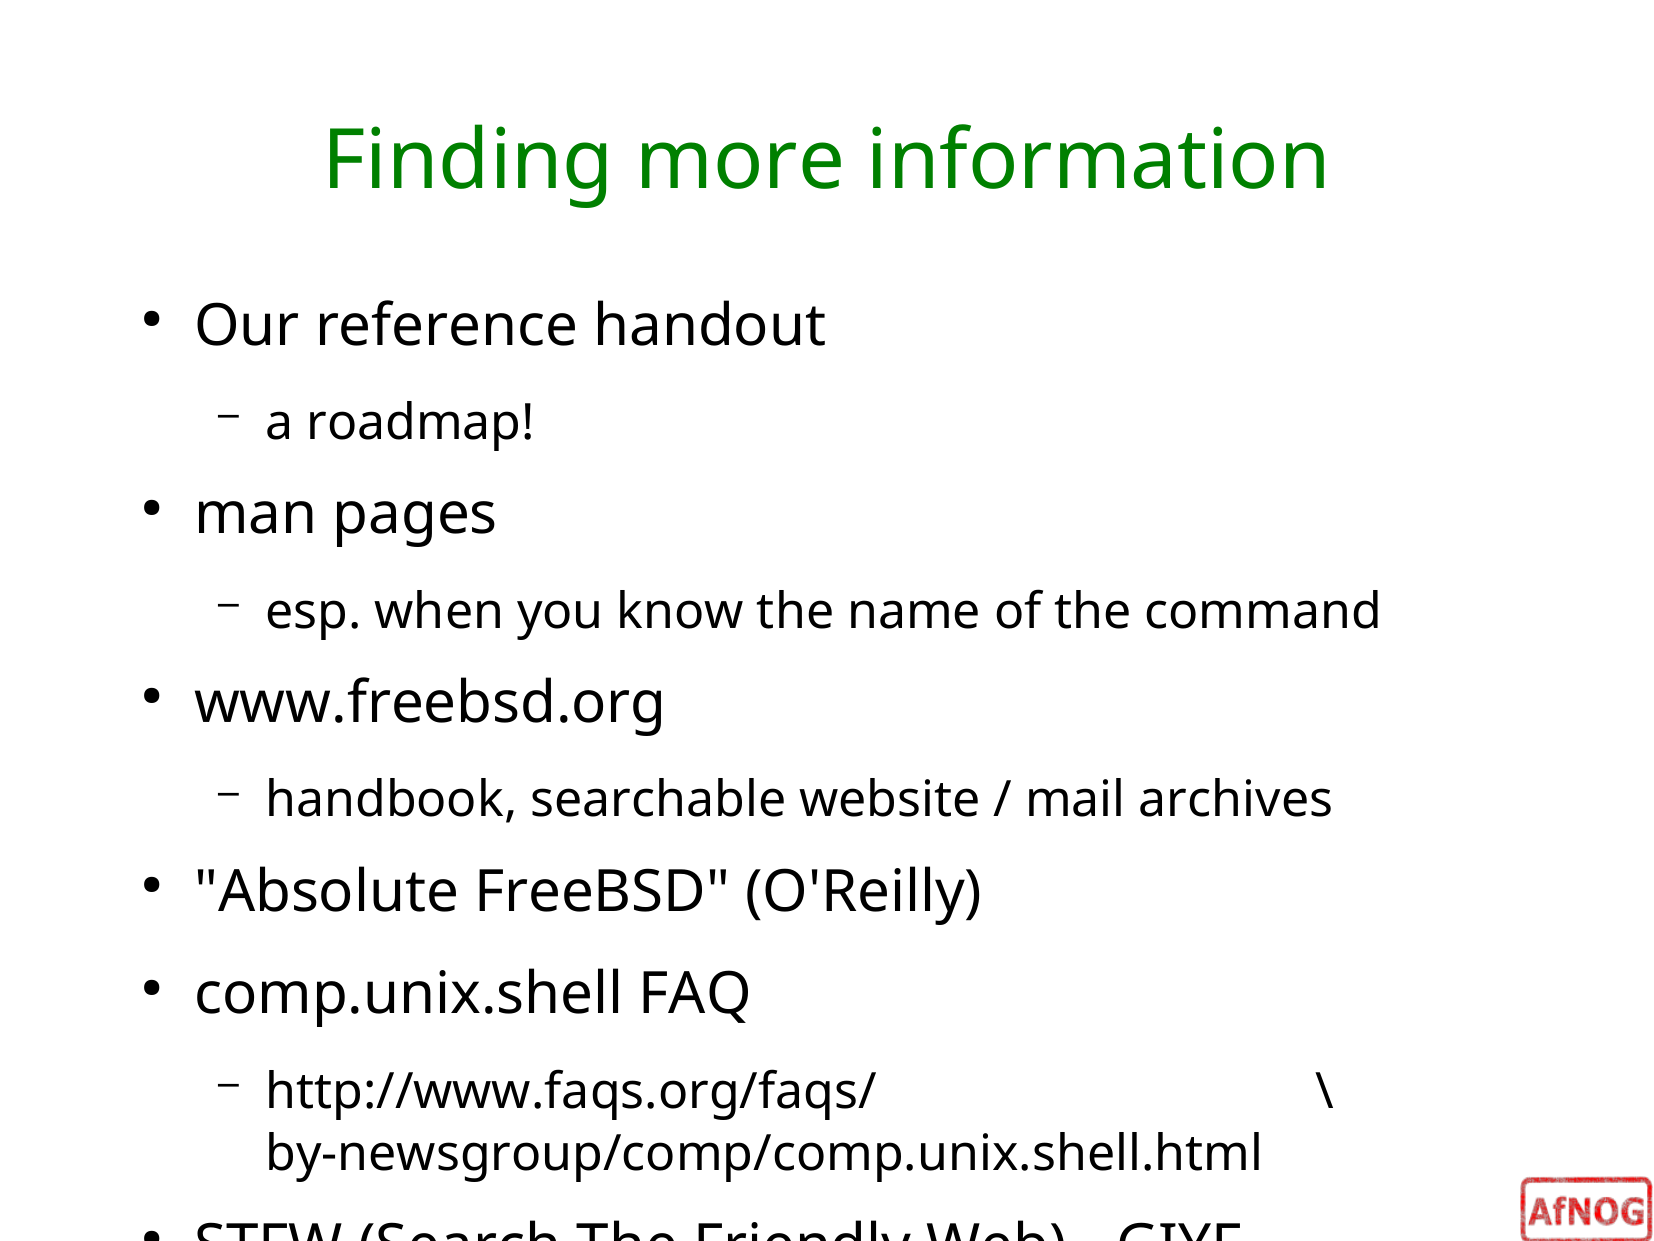

# Finding more information
Our reference handout
a roadmap!
man pages
esp. when you know the name of the command
www.freebsd.org
handbook, searchable website / mail archives
"Absolute FreeBSD" (O'Reilly)
comp.unix.shell FAQ
http://www.faqs.org/faqs/						\
by-newsgroup/comp/comp.unix.shell.html
STFW (Search The Friendly Web) - GIYF...